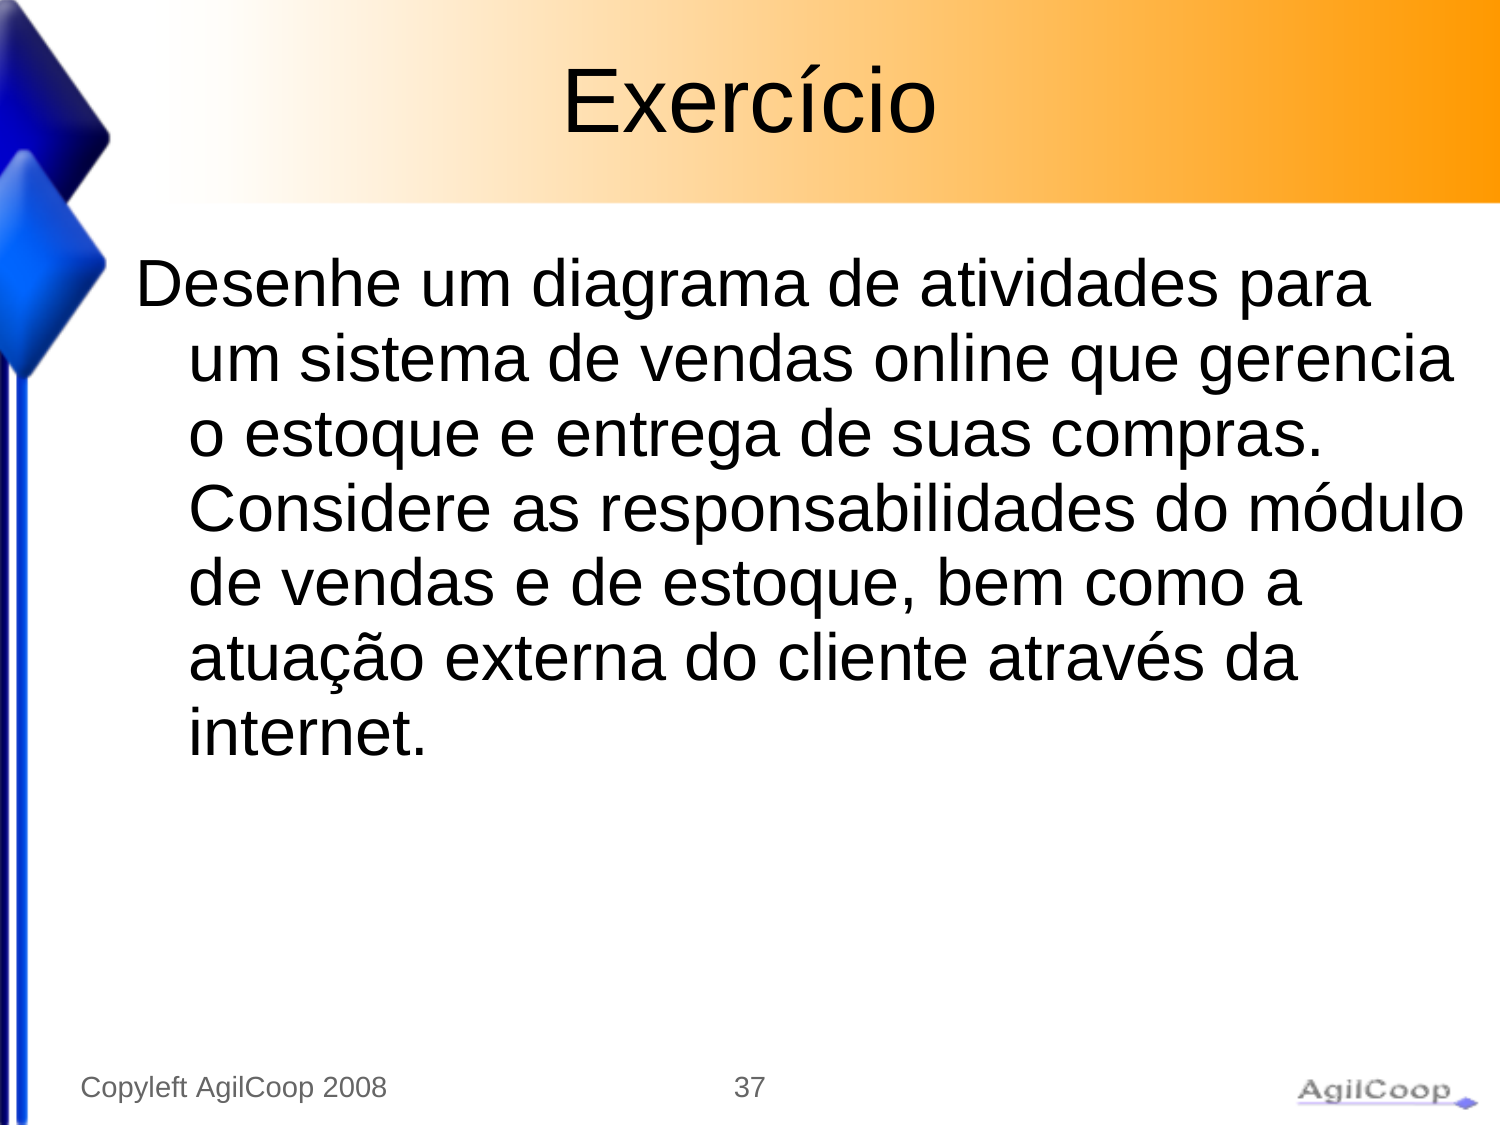

# Exercício
Desenhe um diagrama de atividades para um sistema de vendas online que gerencia o estoque e entrega de suas compras. Considere as responsabilidades do módulo de vendas e de estoque, bem como a atuação externa do cliente através da internet.
Copyleft AgilCoop 2008
37